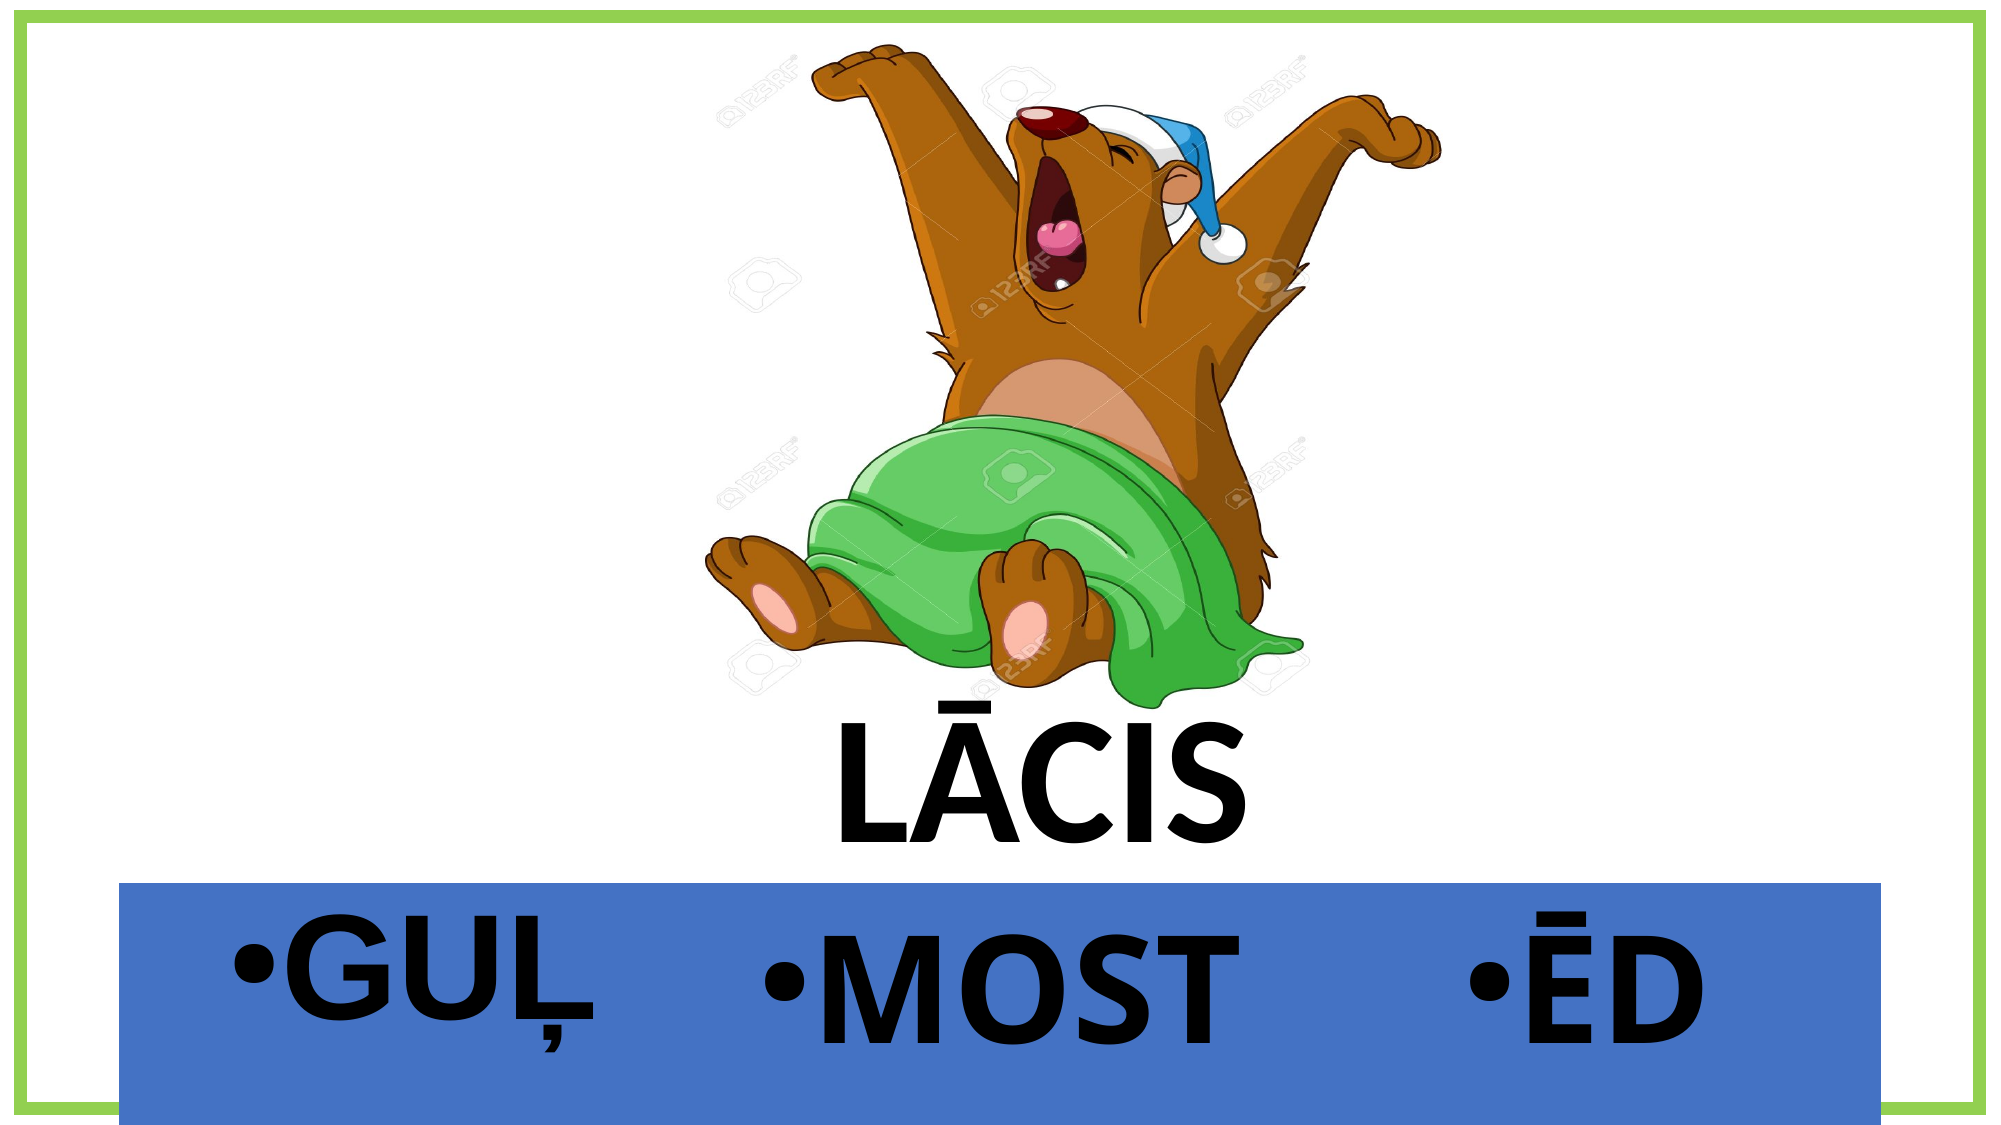

LĀCIS
| GUĻ | MOSTAS | ĒD |
| --- | --- | --- |